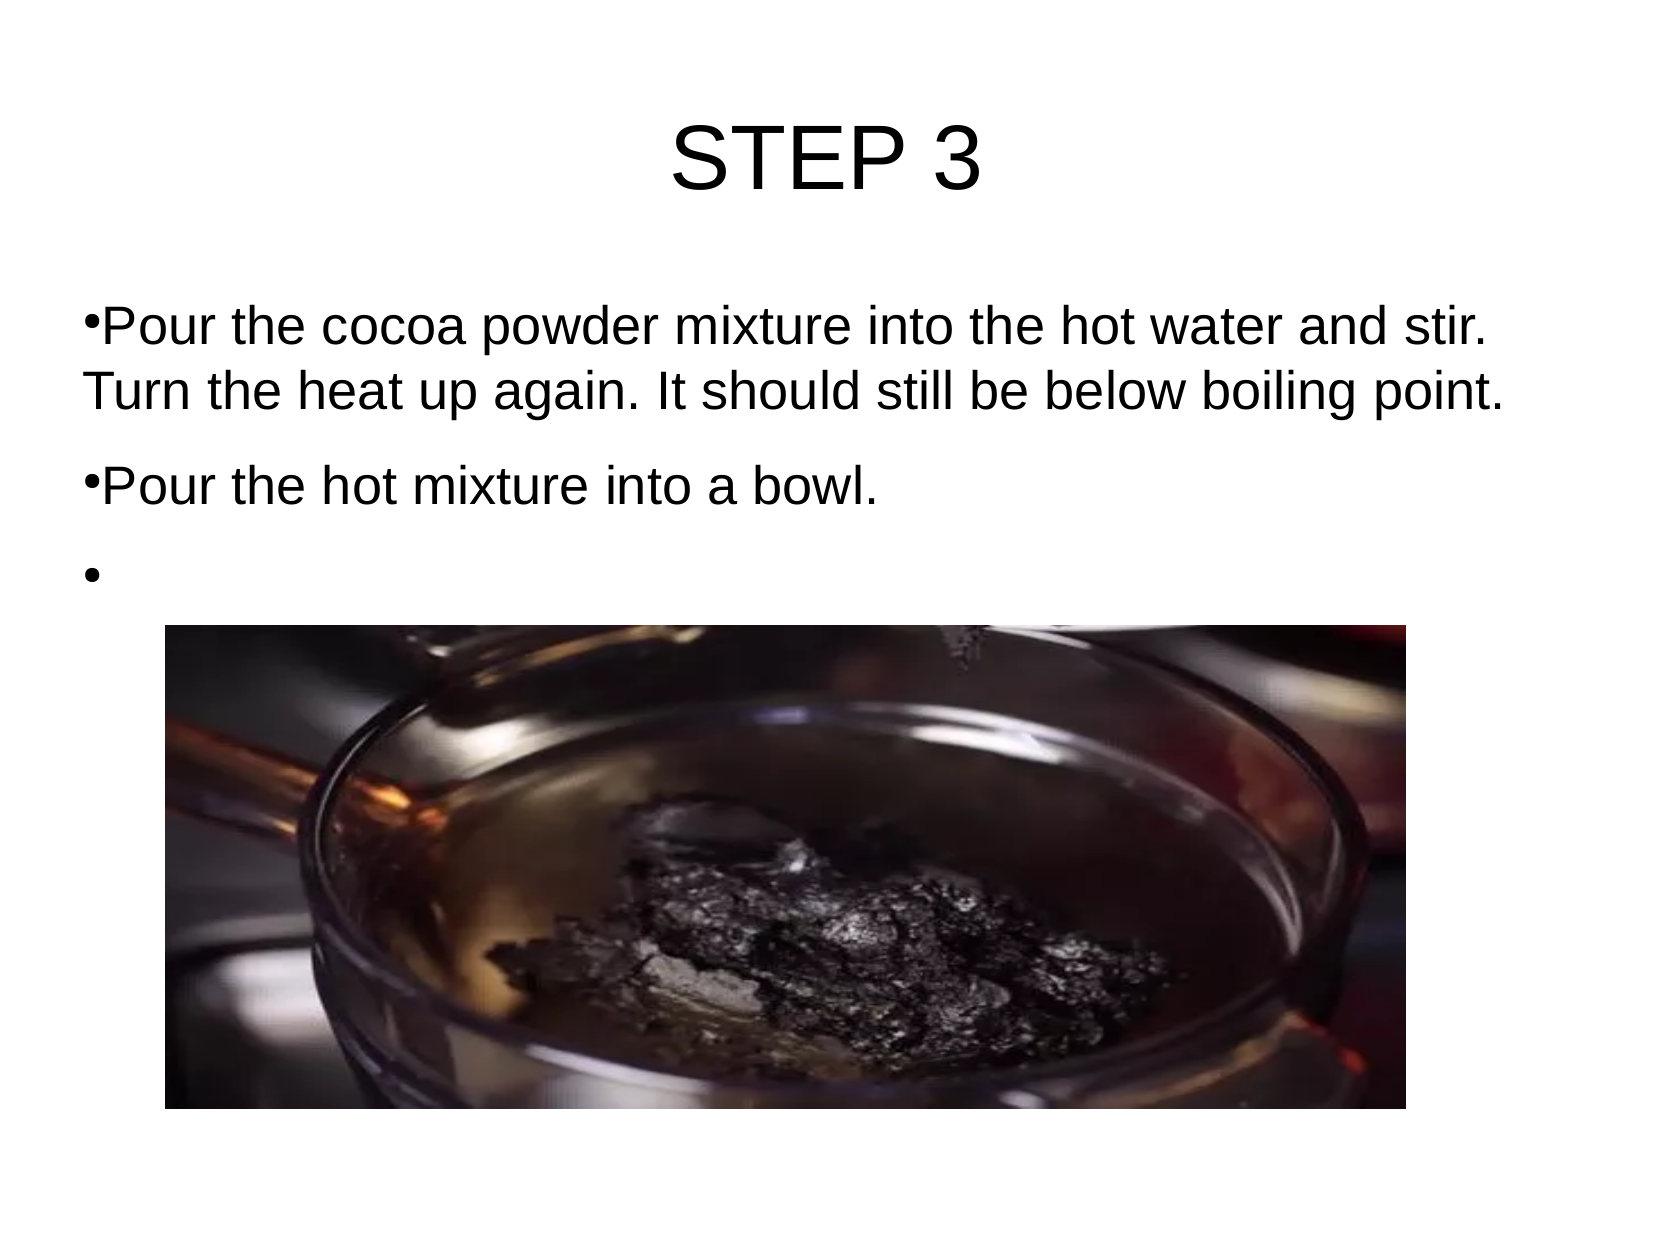

# STEP 3
Pour the cocoa powder mixture into the hot water and stir. Turn the heat up again. It should still be below boiling point.
Pour the hot mixture into a bowl.